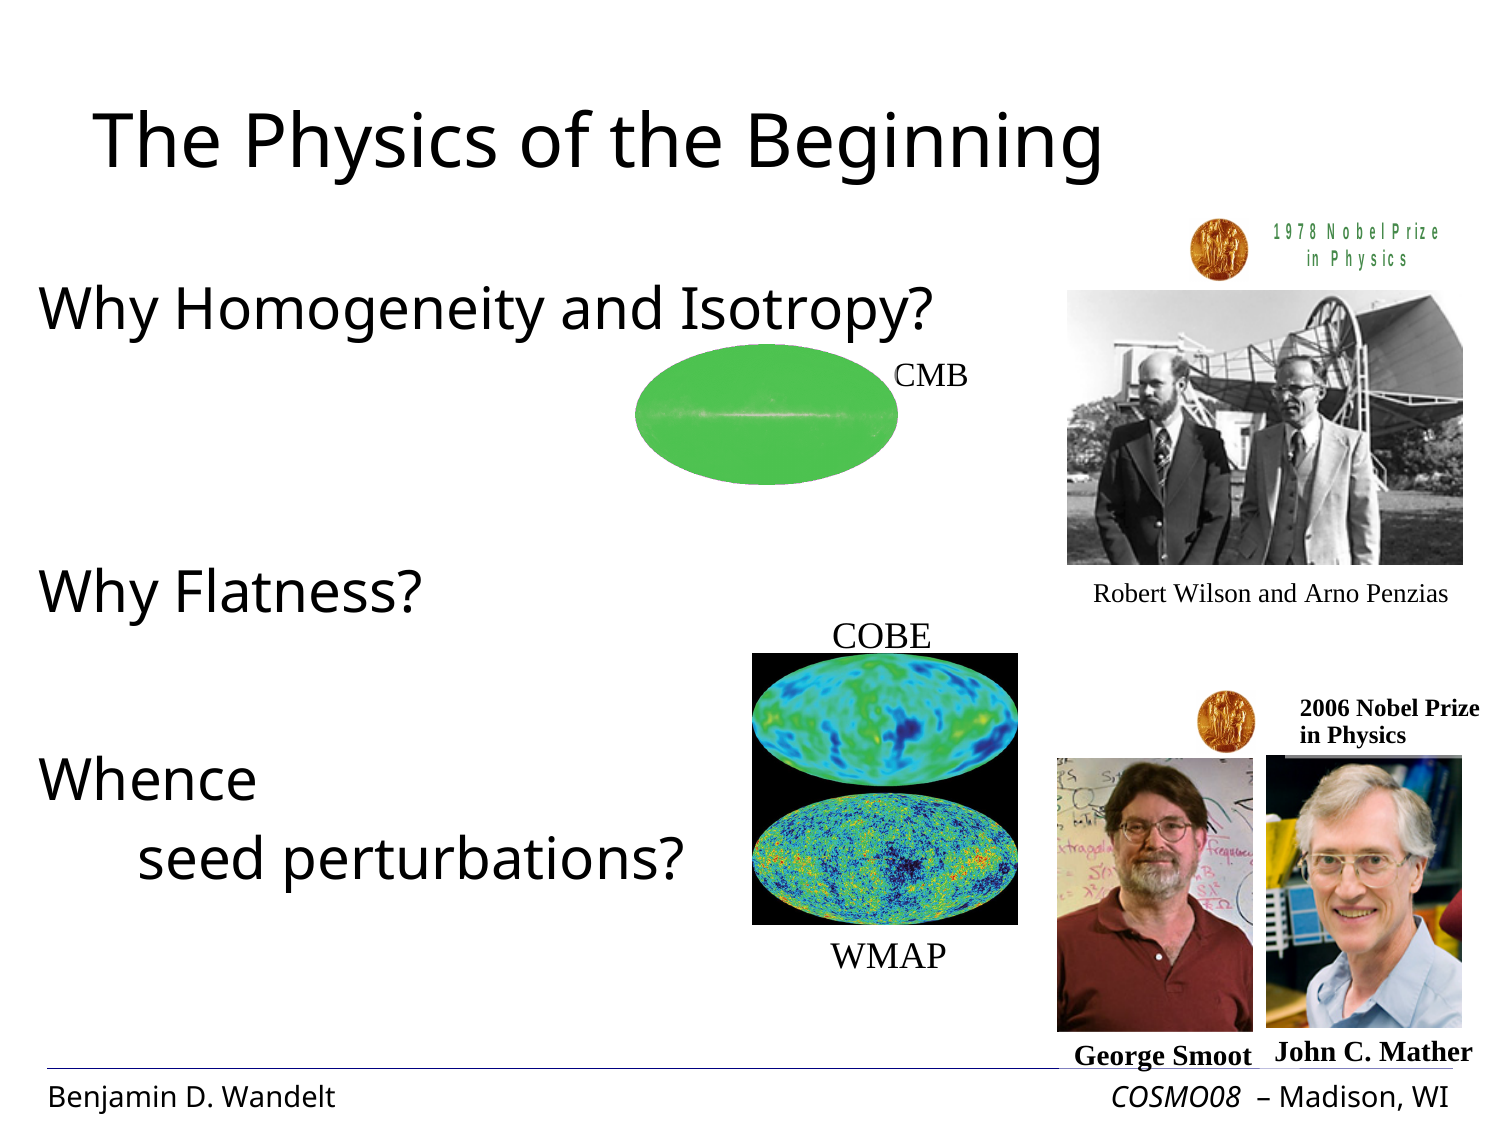

# The Physics of the Beginning
Why Homogeneity and Isotropy?
Why Flatness?
Whence
 seed perturbations?
CMB
Robert Wilson and Arno Penzias
COBE
2006 Nobel Prize
in Physics
WMAP
John C. Mather
George Smoot
August 2, 2008